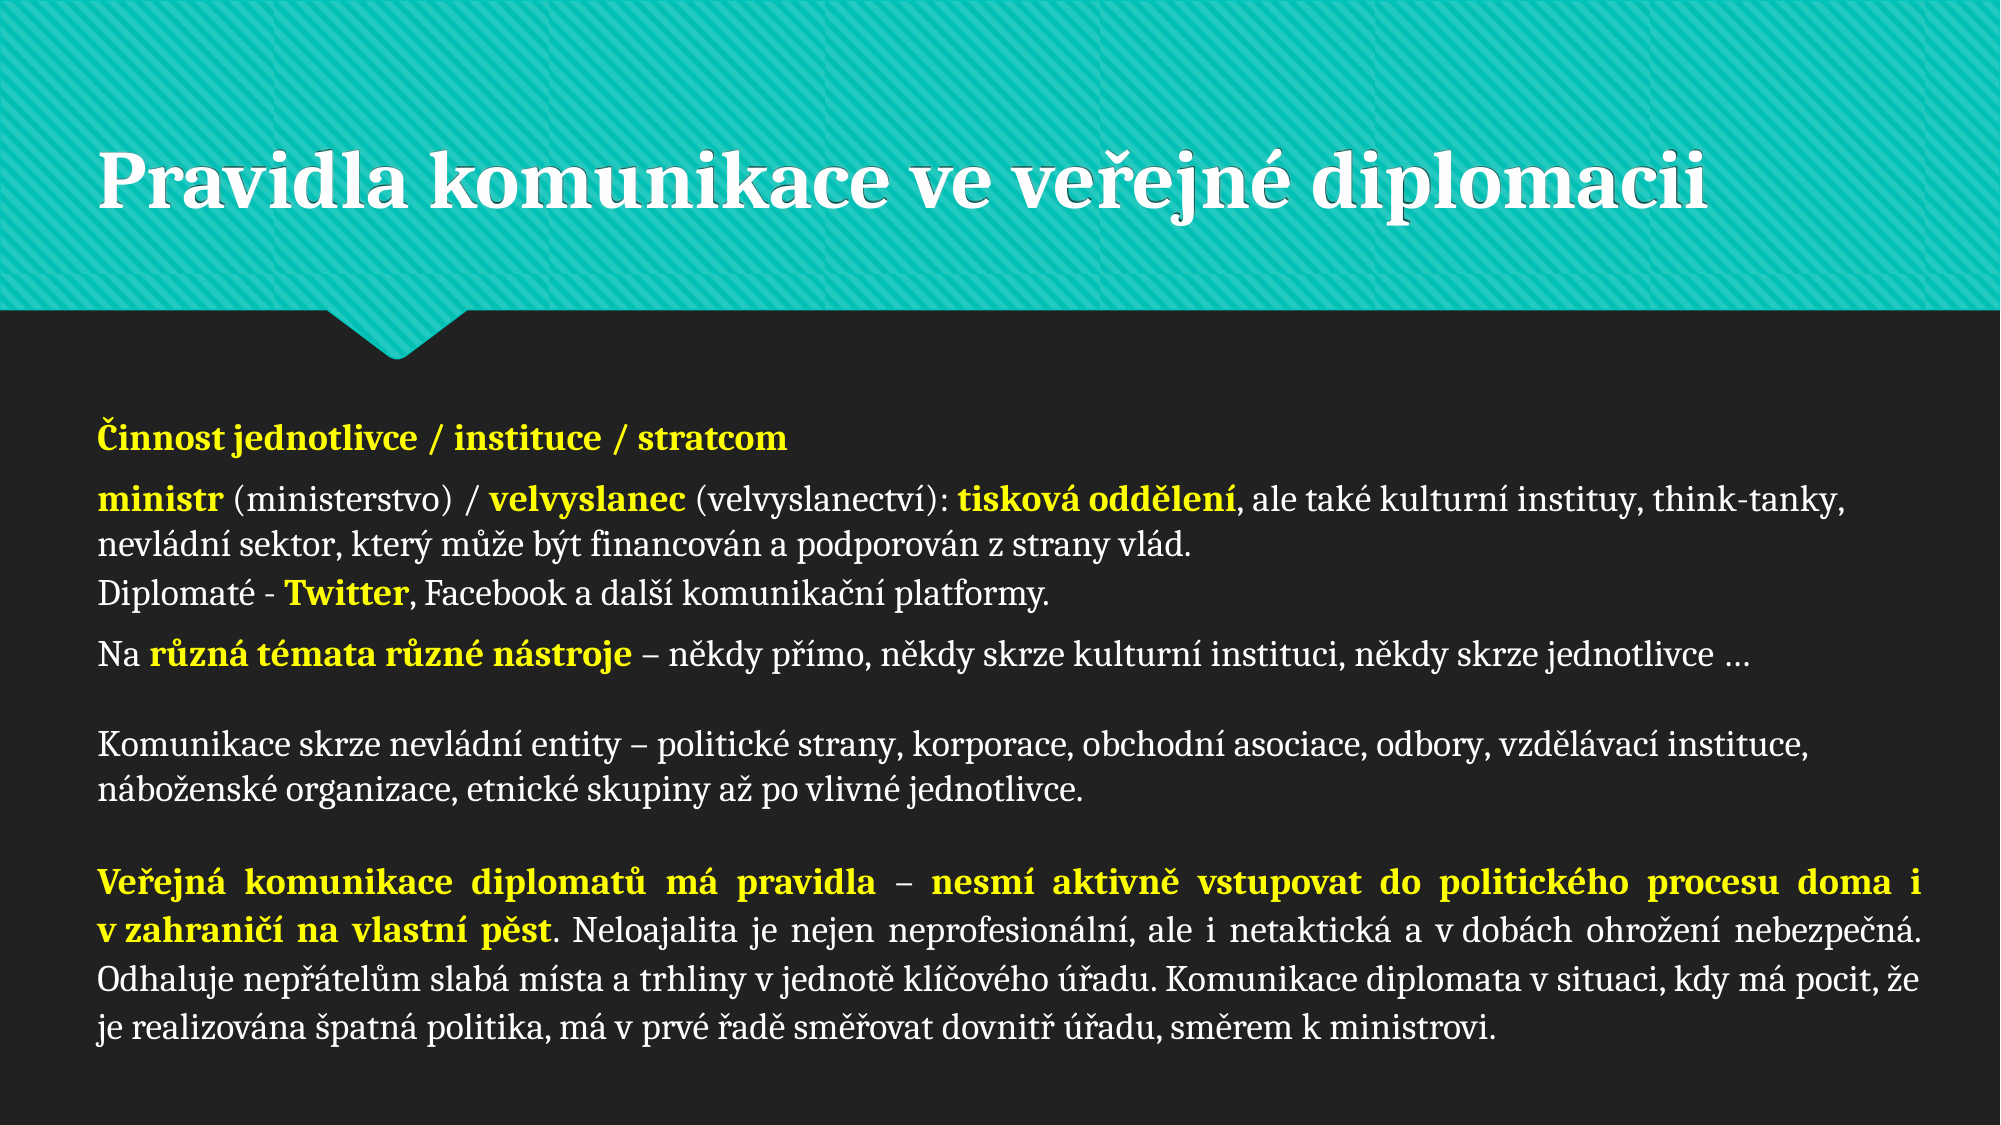

# Pravidla komunikace ve veřejné diplomacii
Činnost jednotlivce / instituce / stratcom
ministr (ministerstvo) / velvyslanec (velvyslanectví): tisková oddělení, ale také kulturní instituy, think-tanky, nevládní sektor, který může být financován a podporován z strany vlád.
Diplomaté - Twitter, Facebook a další komunikační platformy.
Na různá témata různé nástroje – někdy přímo, někdy skrze kulturní instituci, někdy skrze jednotlivce …
Komunikace skrze nevládní entity – politické strany, korporace, obchodní asociace, odbory, vzdělávací instituce, náboženské organizace, etnické skupiny až po vlivné jednotlivce.
Veřejná komunikace diplomatů má pravidla – nesmí aktivně vstupovat do politického procesu doma i v zahraničí na vlastní pěst. Neloajalita je nejen neprofesionální, ale i netaktická a v dobách ohrožení nebezpečná. Odhaluje nepřátelům slabá místa a trhliny v jednotě klíčového úřadu. Komunikace diplomata v situaci, kdy má pocit, že je realizována špatná politika, má v prvé řadě směřovat dovnitř úřadu, směrem k ministrovi.